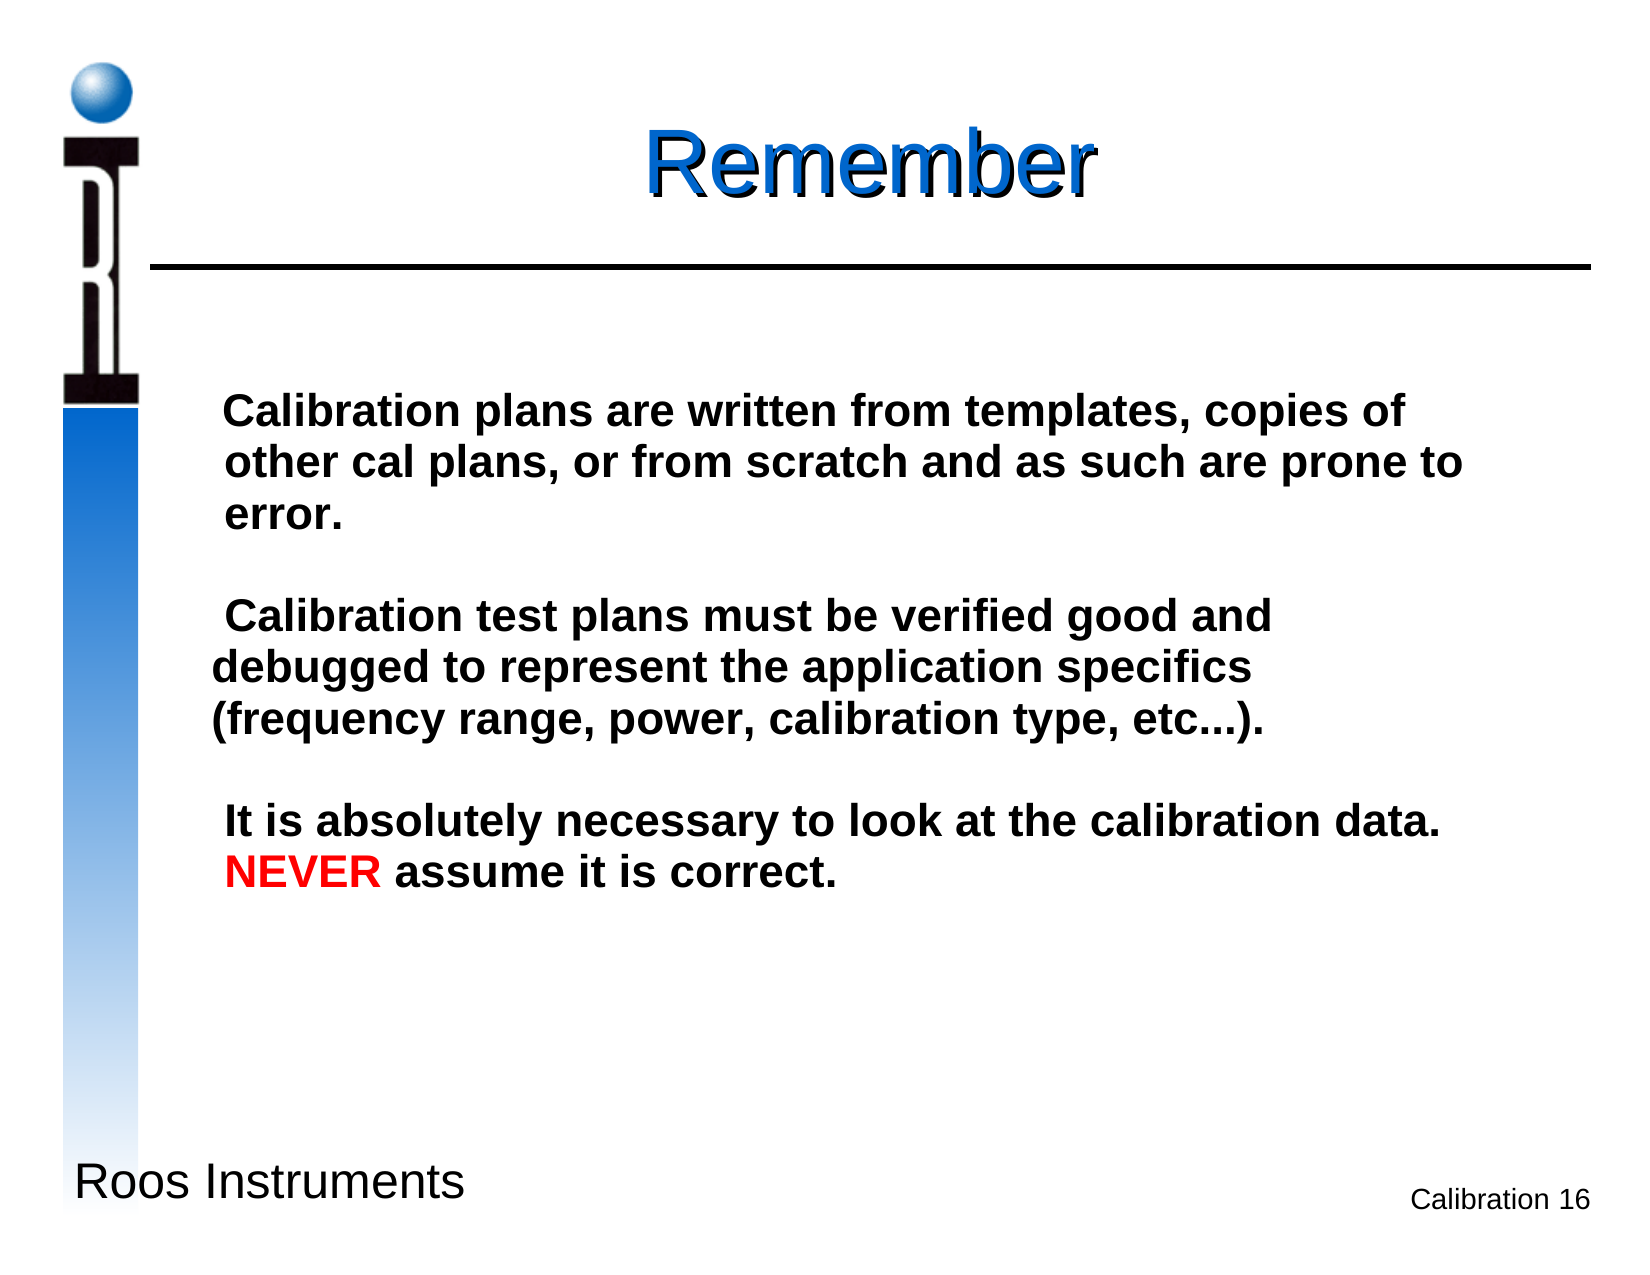

# Remember
 Calibration plans are written from templates, copies of other cal plans, or from scratch and as such are prone to error.
 Calibration test plans must be verified good and debugged to represent the application specifics (frequency range, power, calibration type, etc...).
 It is absolutely necessary to look at the calibration data. NEVER assume it is correct.
16